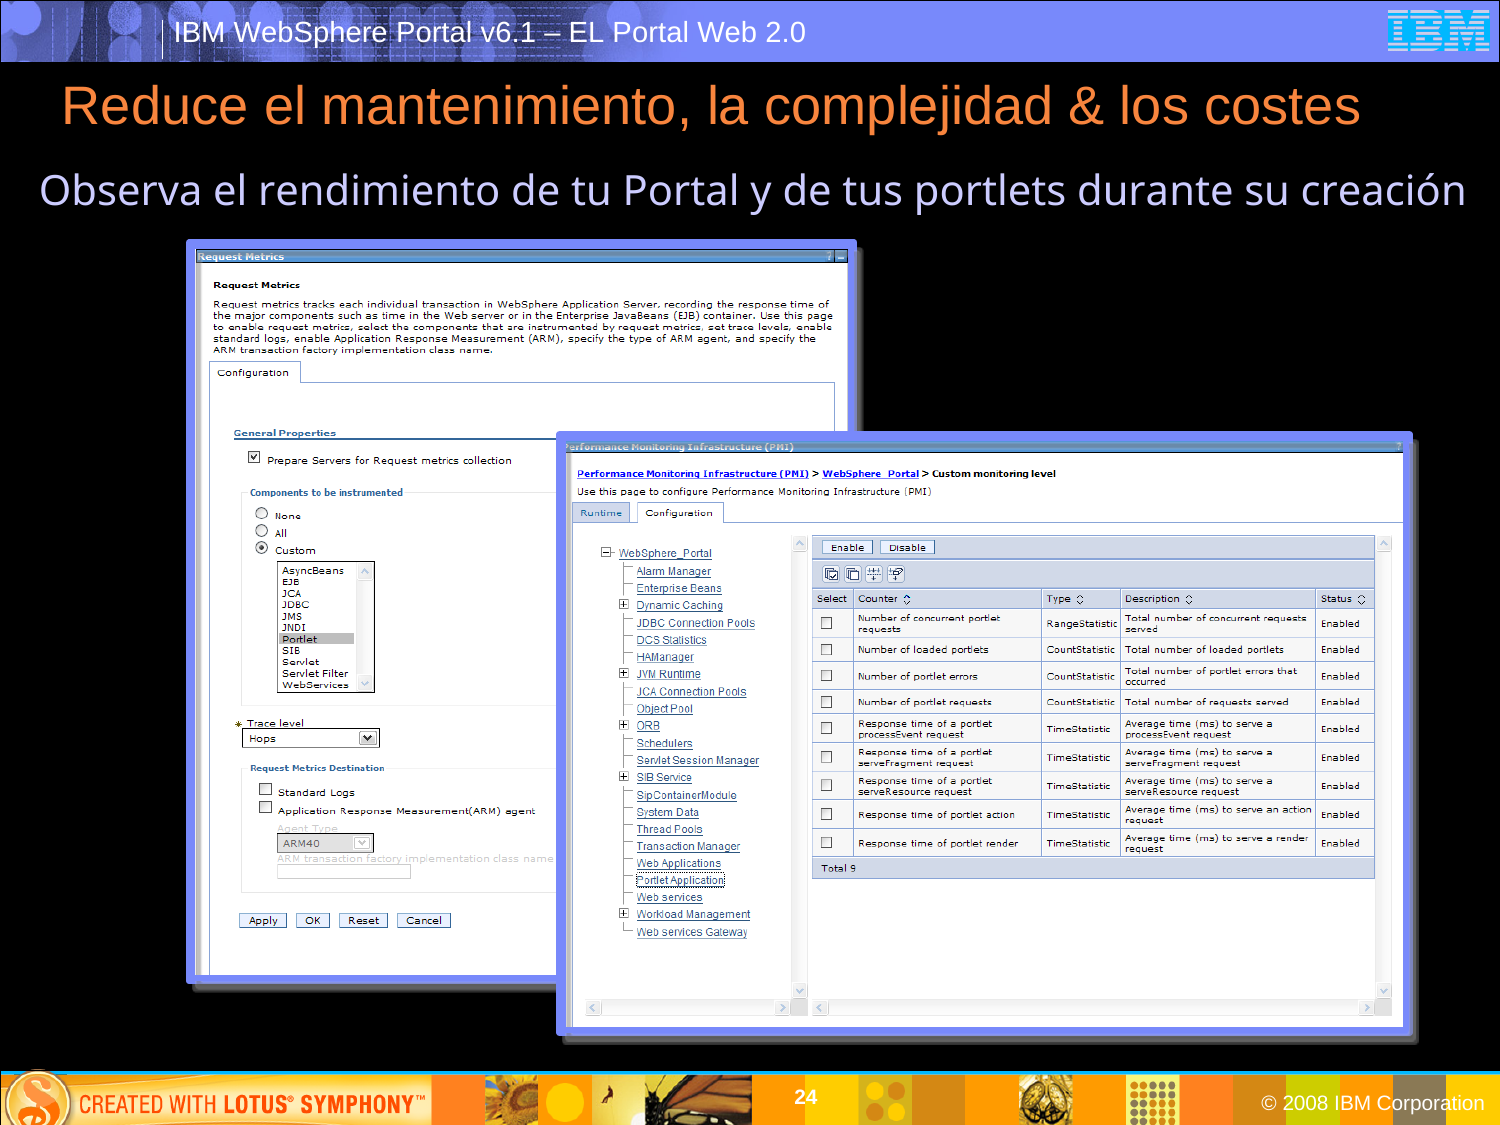

# Reduce el mantenimiento, la complejidad & los costes
Observa el rendimiento de tu Portal y de tus portlets durante su creación
24